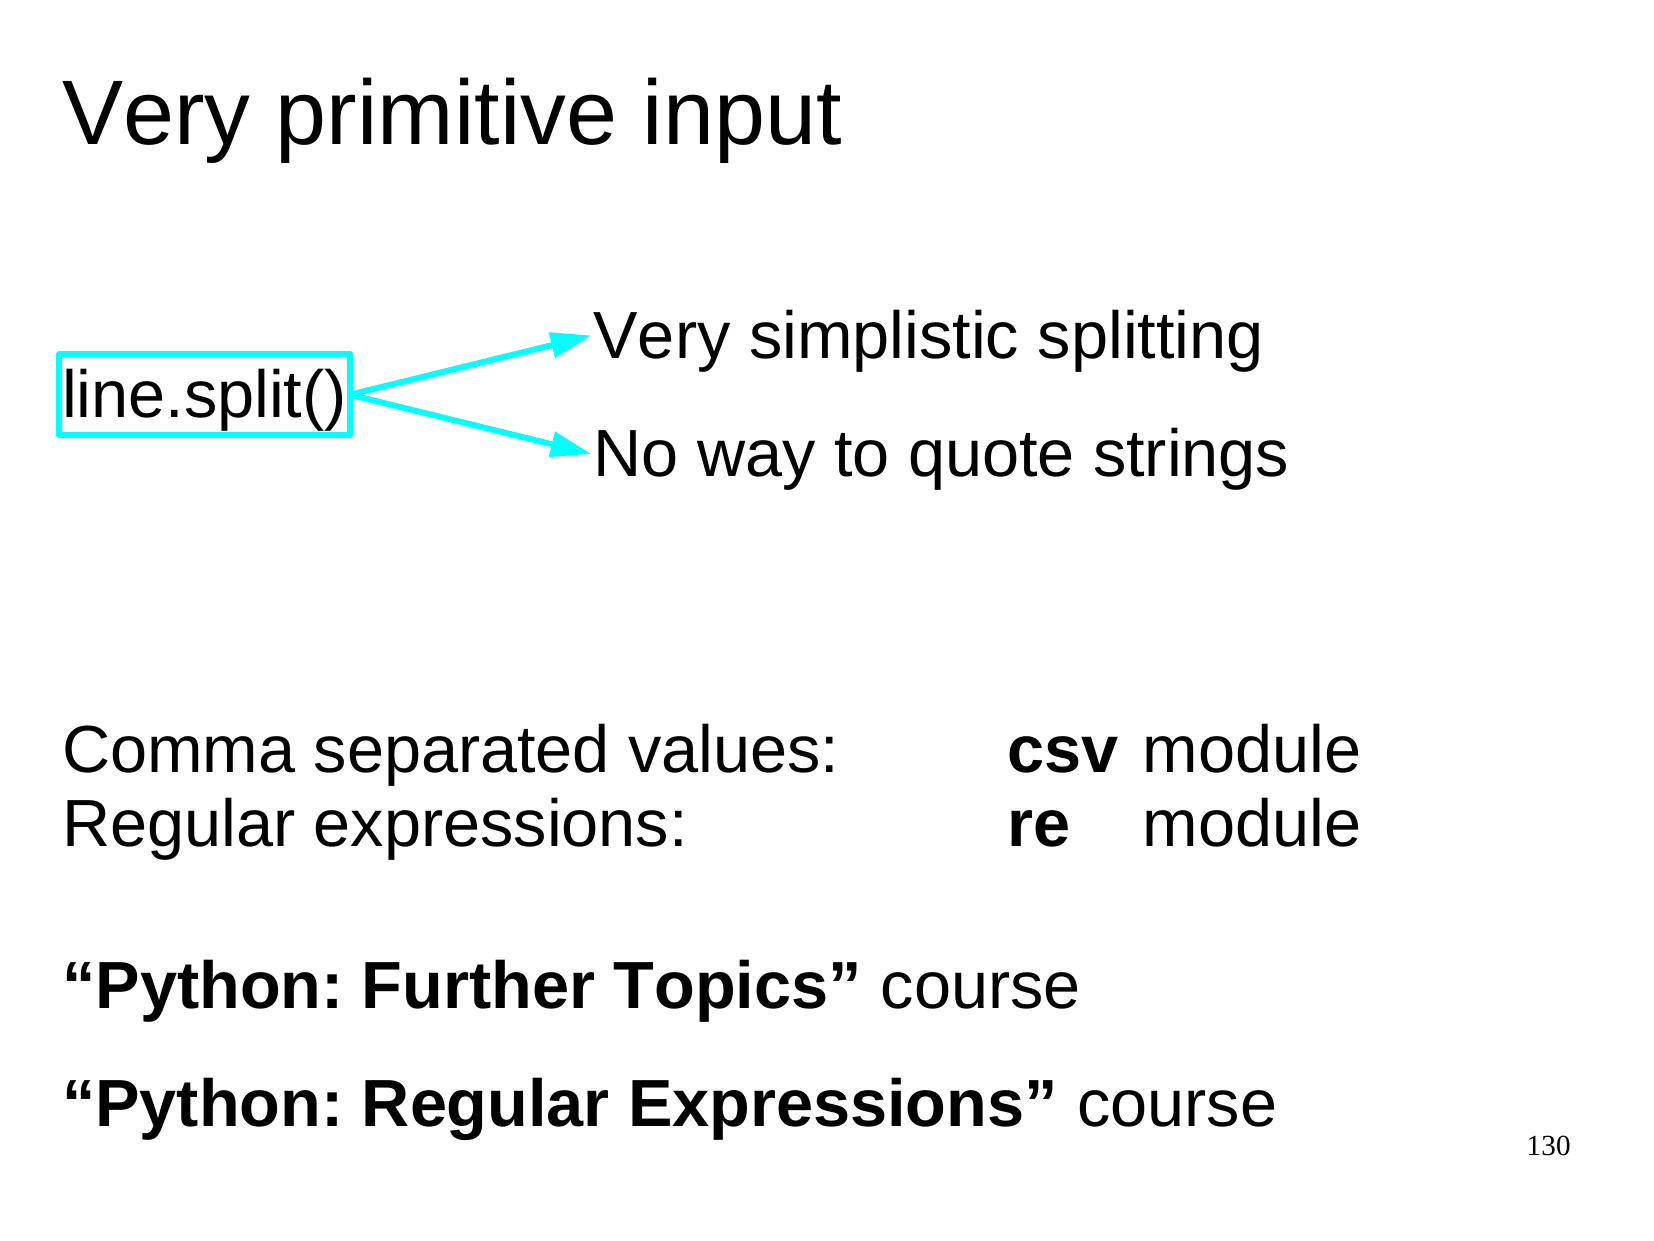

Very primitive input
Very simplistic splitting
No way to quote strings
line.split()
Comma separated values:	csv	module
Regular expressions:	re	module
“Python: Further Topics” course
“Python: Regular Expressions” course
130